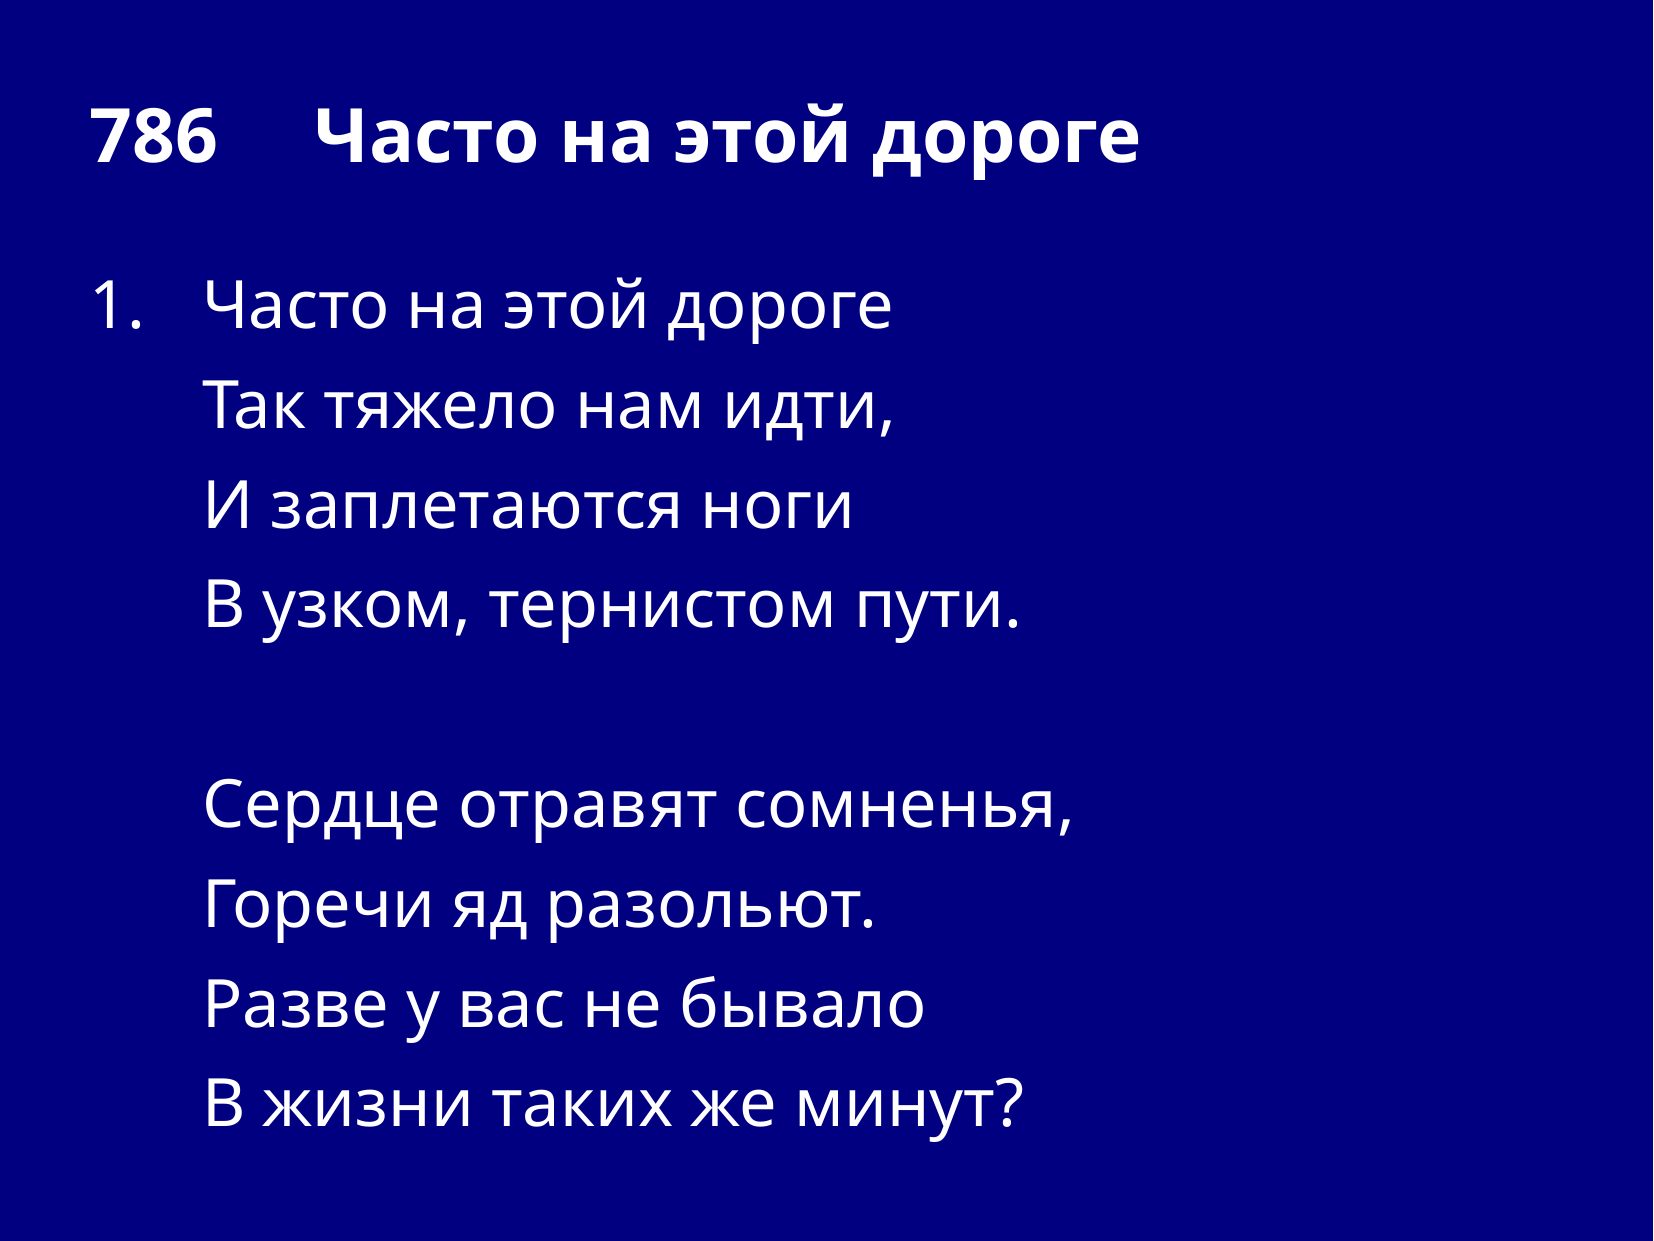

786	Часто на этой дороге
1.	Часто на этой дороге
	Так тяжело нам идти,
	И заплетаются ноги
	В узком, тернистом пути.
	Сердце отравят сомненья,
	Горечи яд разольют.
	Разве у вас не бывало
	В жизни таких же минут?